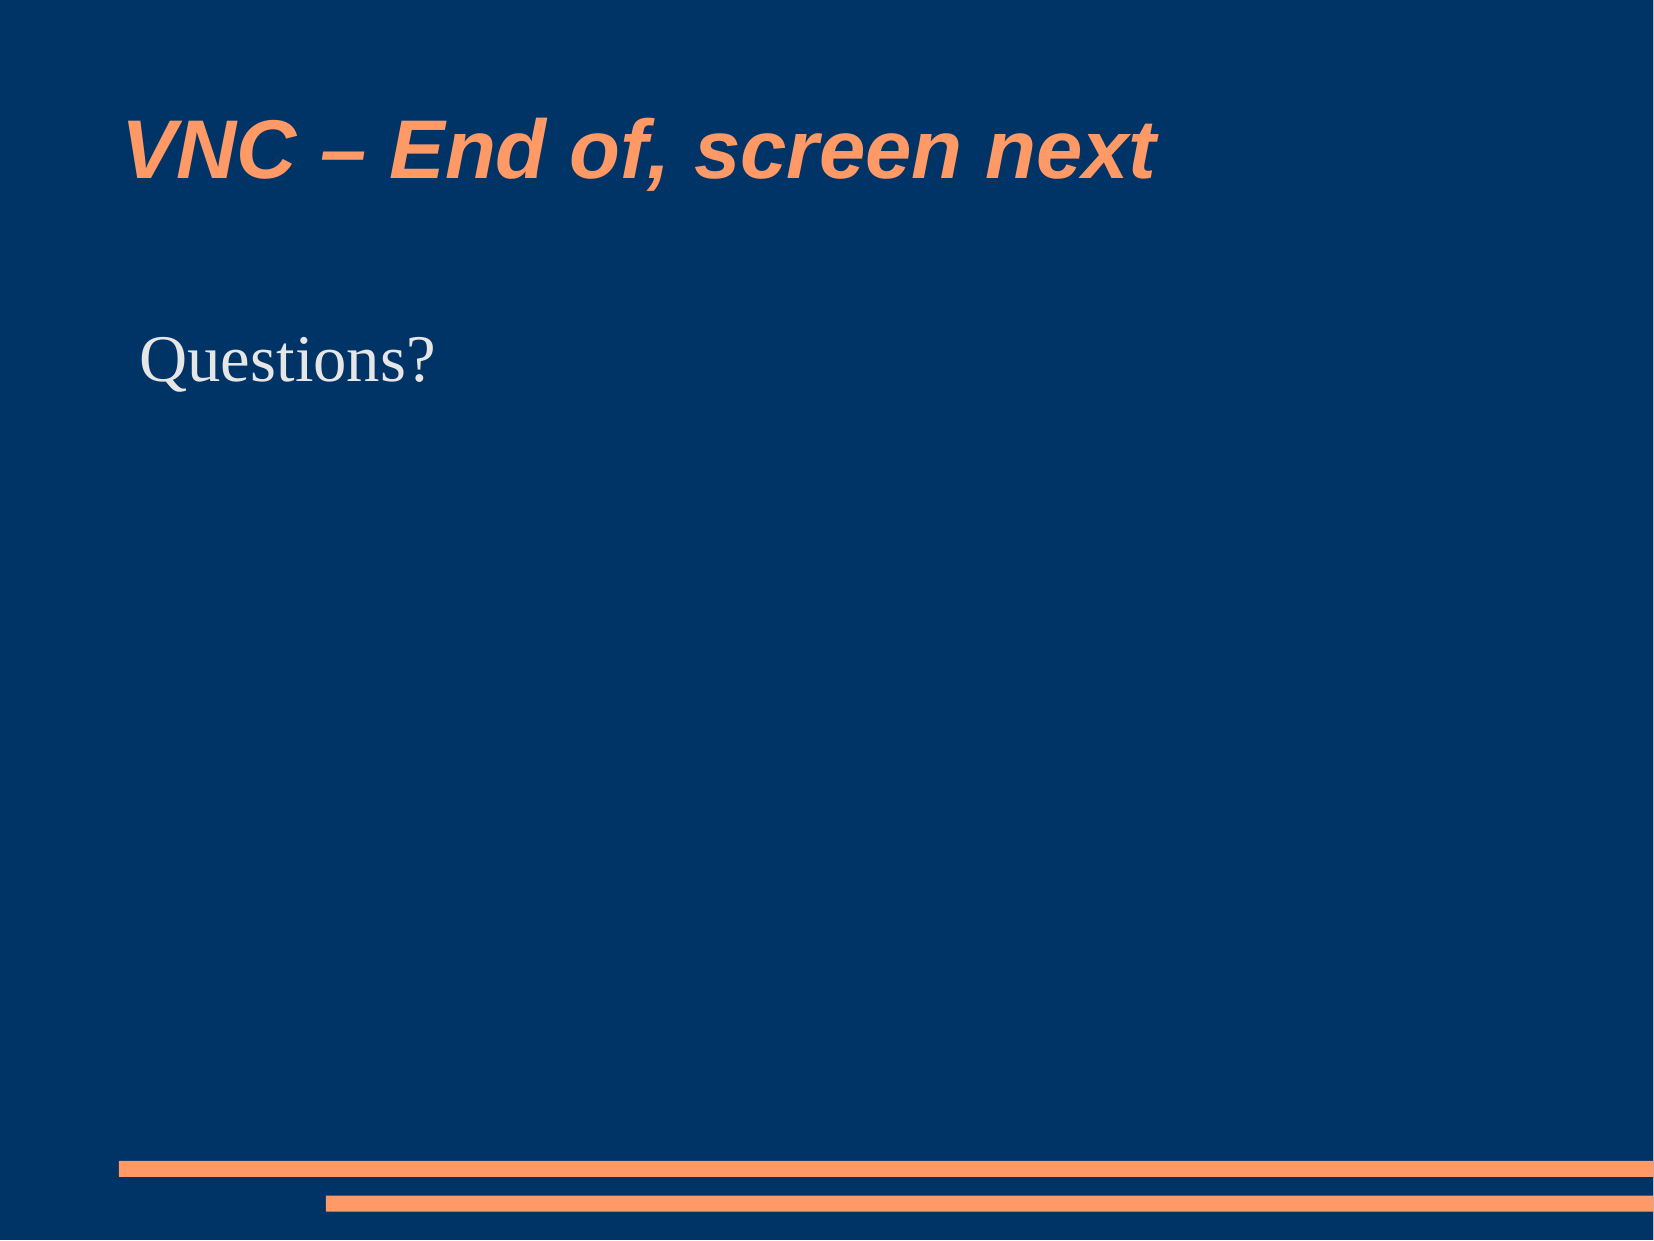

# VNC – End of, screen next
Questions?